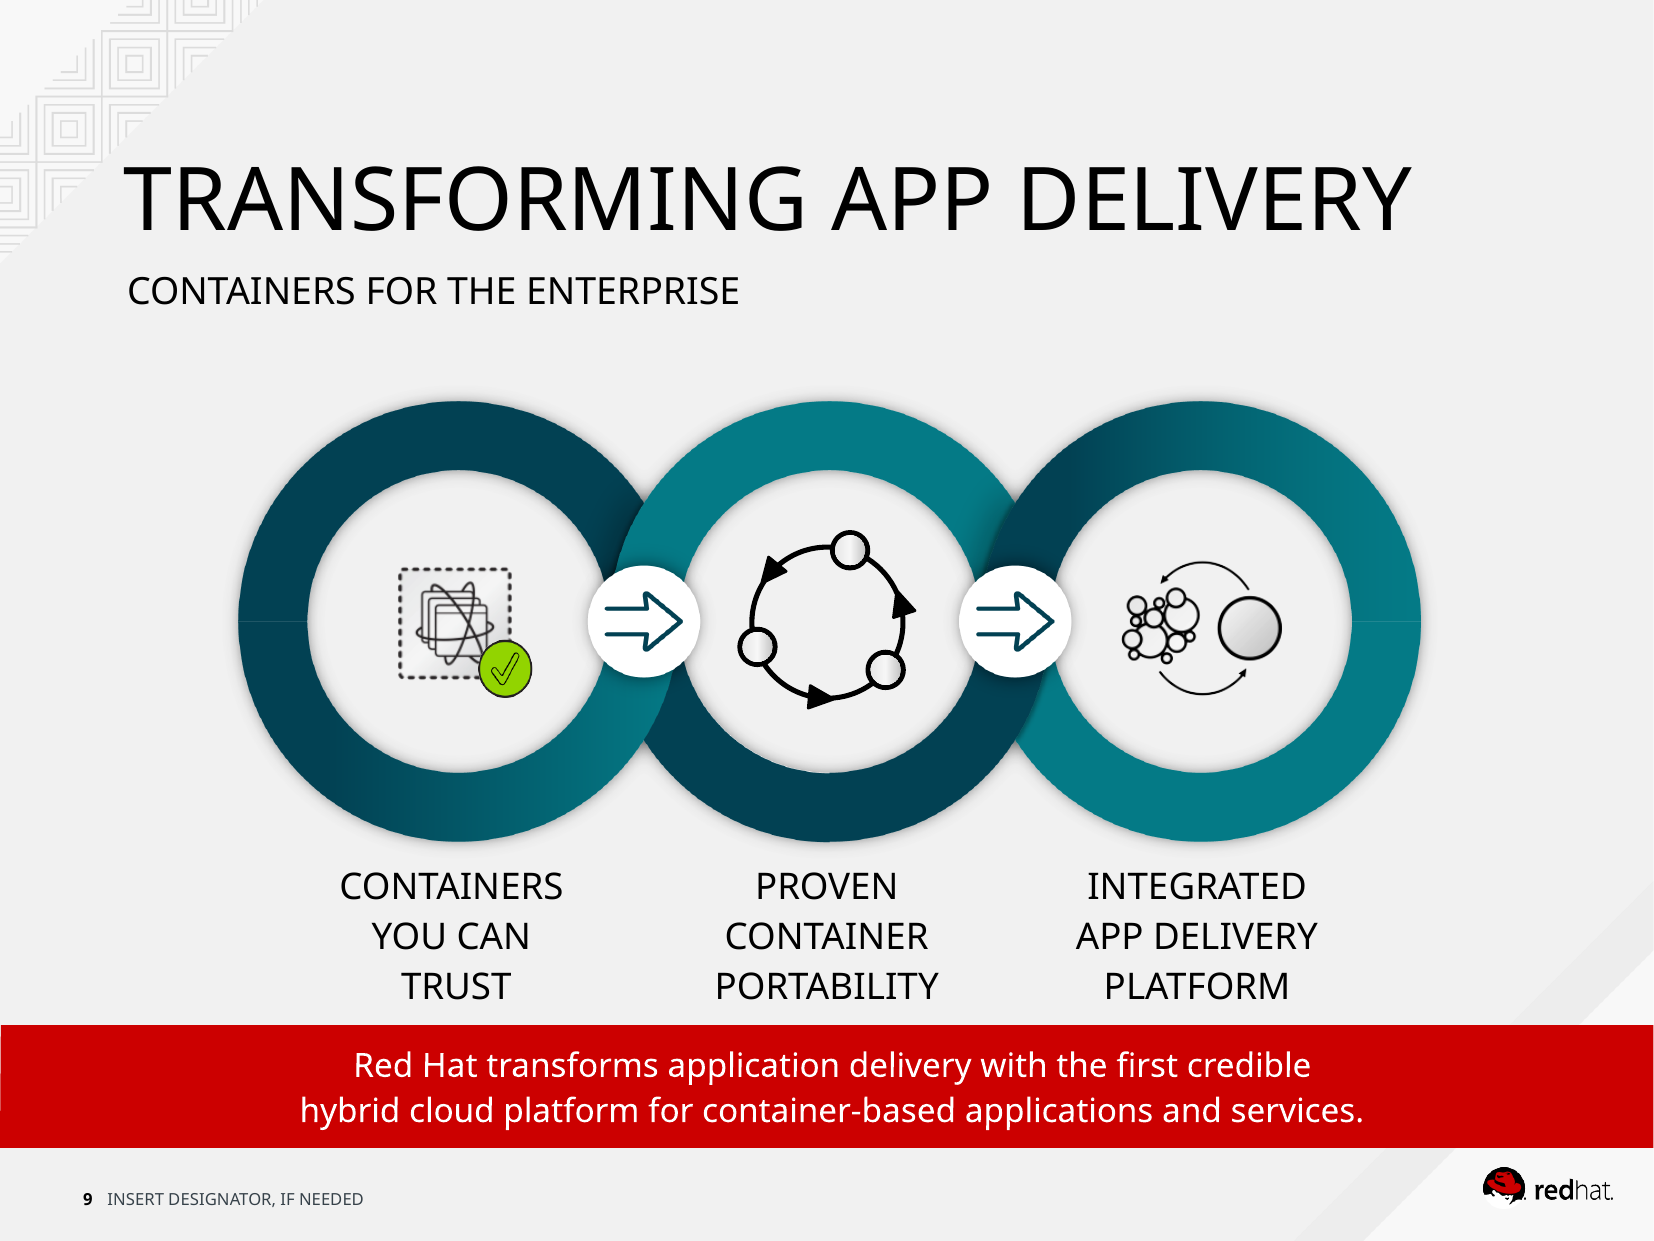

TRANSFORMING APP DELIVERY
CONTAINERS FOR THE ENTERPRISE
# CONTAINERS YOU CAN TRUST
PROVEN CONTAINER PORTABILITY
INTEGRATED
APP DELIVERY PLATFORM
Red Hat transforms application delivery with the first credible
hybrid cloud platform for container-based applications and services.
9
INSERT DESIGNATOR, IF NEEDED